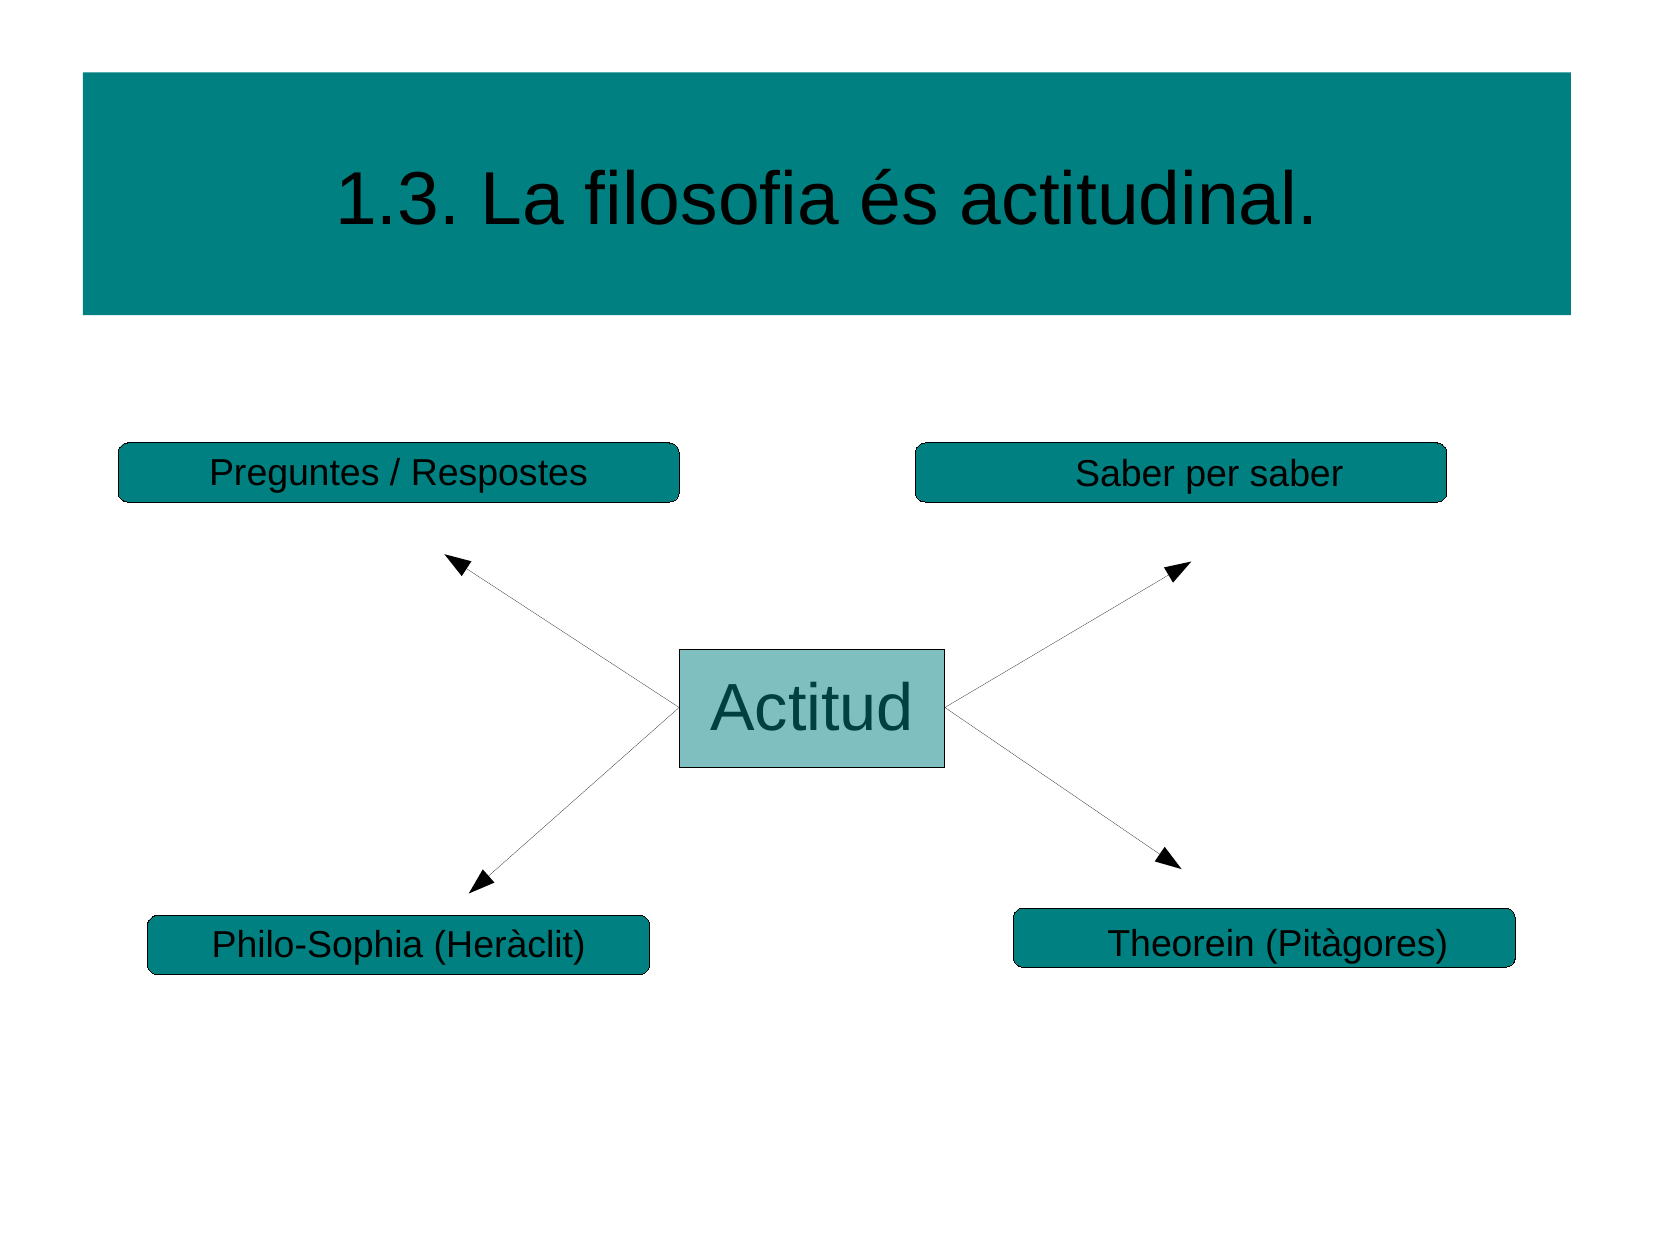

1.3. La filosofia és actitudinal.
Preguntes / Respostes
Saber per saber
# Actitud
Philo-Sophia (Heràclit)
Theorein (Pitàgores)